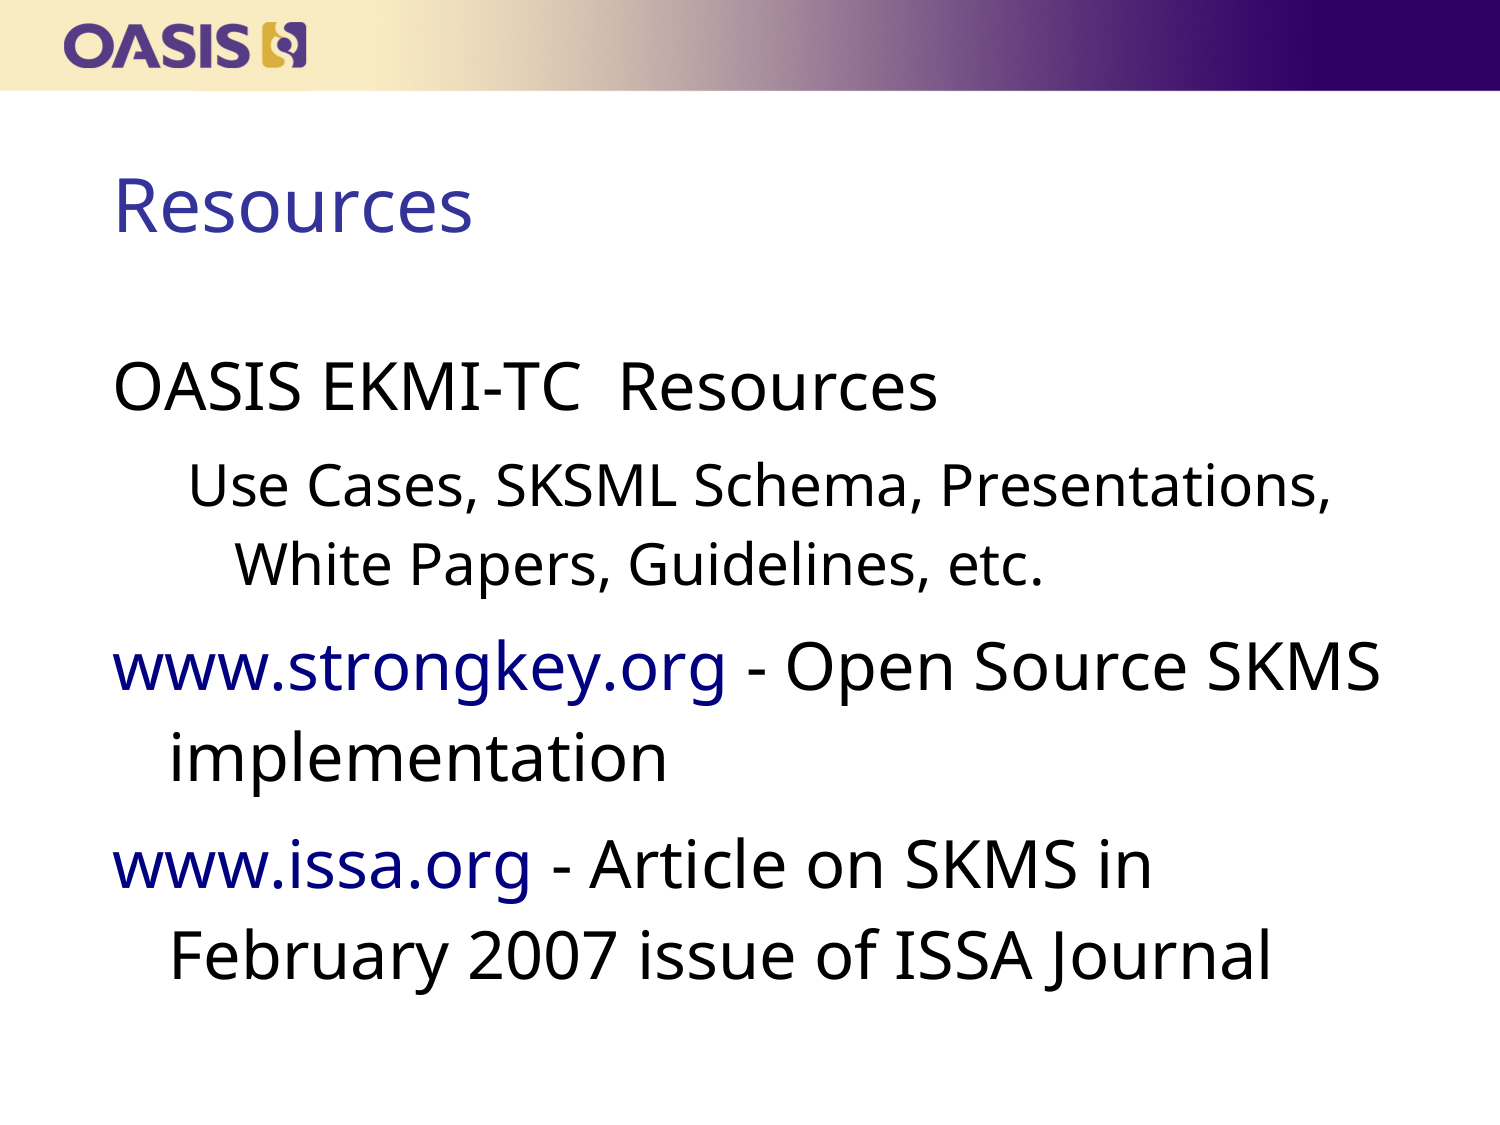

# Resources
OASIS EKMI-TC Resources
Use Cases, SKSML Schema, Presentations,
White Papers, Guidelines, etc.
www.strongkey.org - Open Source SKMS implementation
www.issa.org - Article on SKMS in February 2007 issue of ISSA Journal